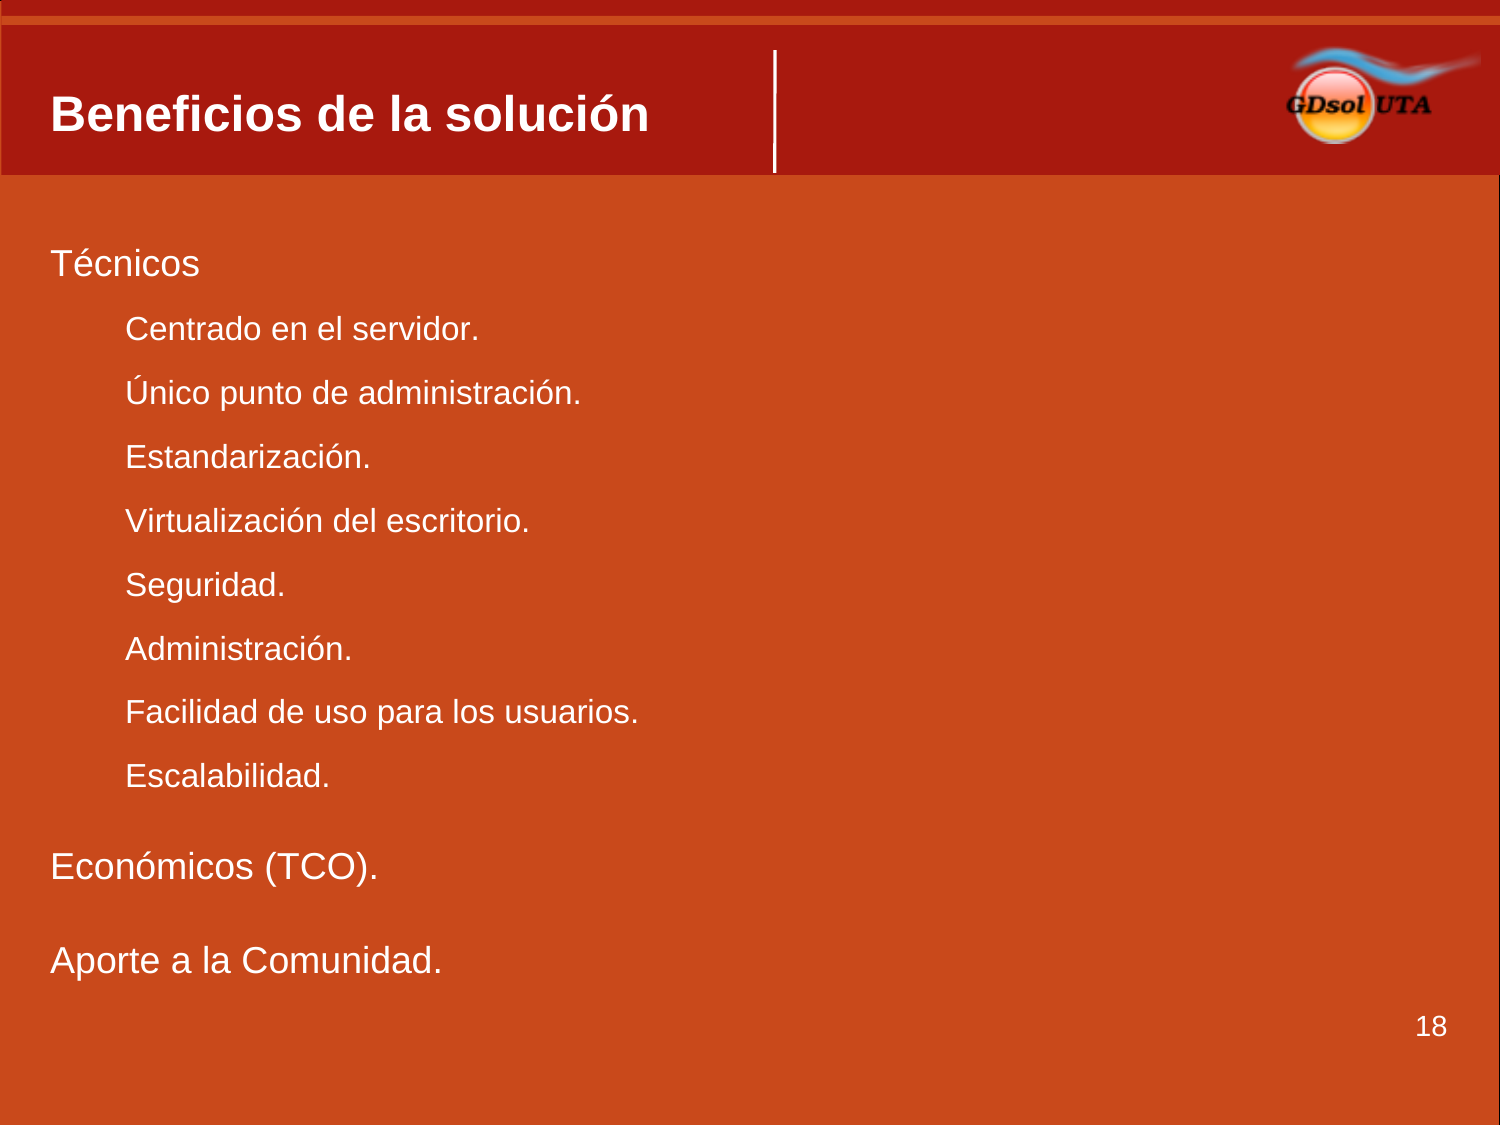

# Beneficios de la solución
Técnicos
Centrado en el servidor.
Único punto de administración.
Estandarización.
Virtualización del escritorio.
Seguridad.
Administración.
Facilidad de uso para los usuarios.
Escalabilidad.
Económicos (TCO).
Aporte a la Comunidad.